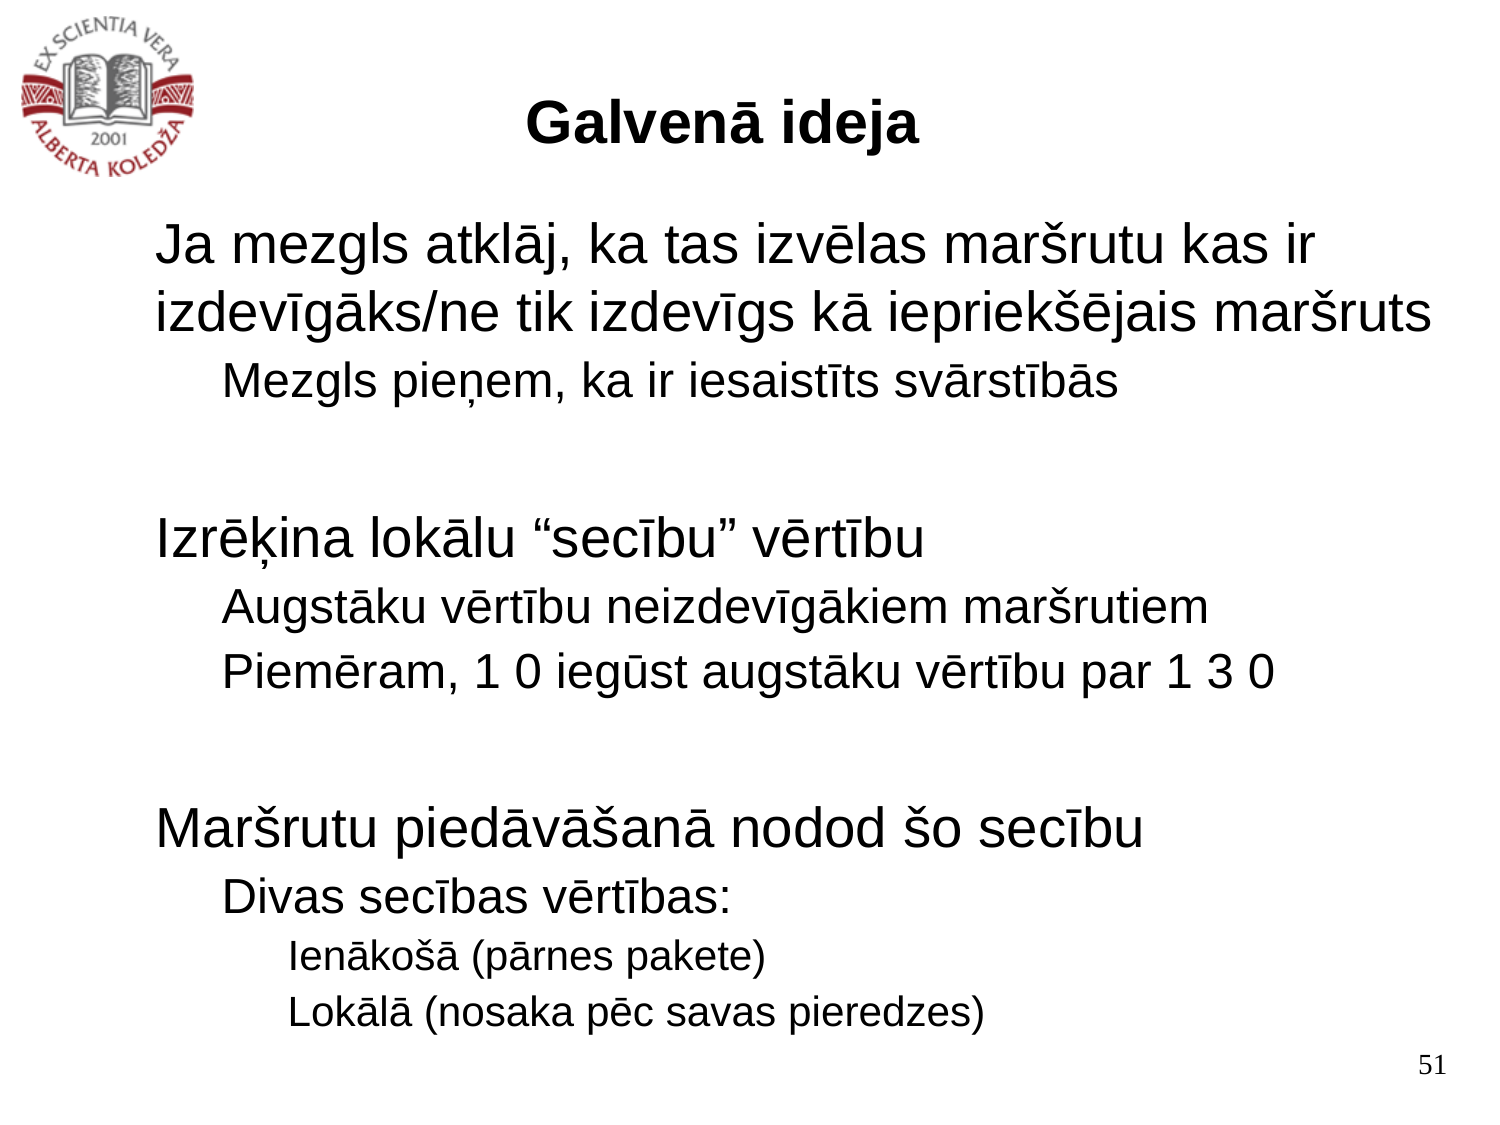

# Galvenā ideja
Ja mezgls atklāj, ka tas izvēlas maršrutu kas ir izdevīgāks/ne tik izdevīgs kā iepriekšējais maršruts
Mezgls pieņem, ka ir iesaistīts svārstībās
Izrēķina lokālu “secību” vērtību
Augstāku vērtību neizdevīgākiem maršrutiem
Piemēram, 1 0 iegūst augstāku vērtību par 1 3 0
Maršrutu piedāvāšanā nodod šo secību
Divas secības vērtības:
Ienākošā (pārnes pakete)
Lokālā (nosaka pēc savas pieredzes)